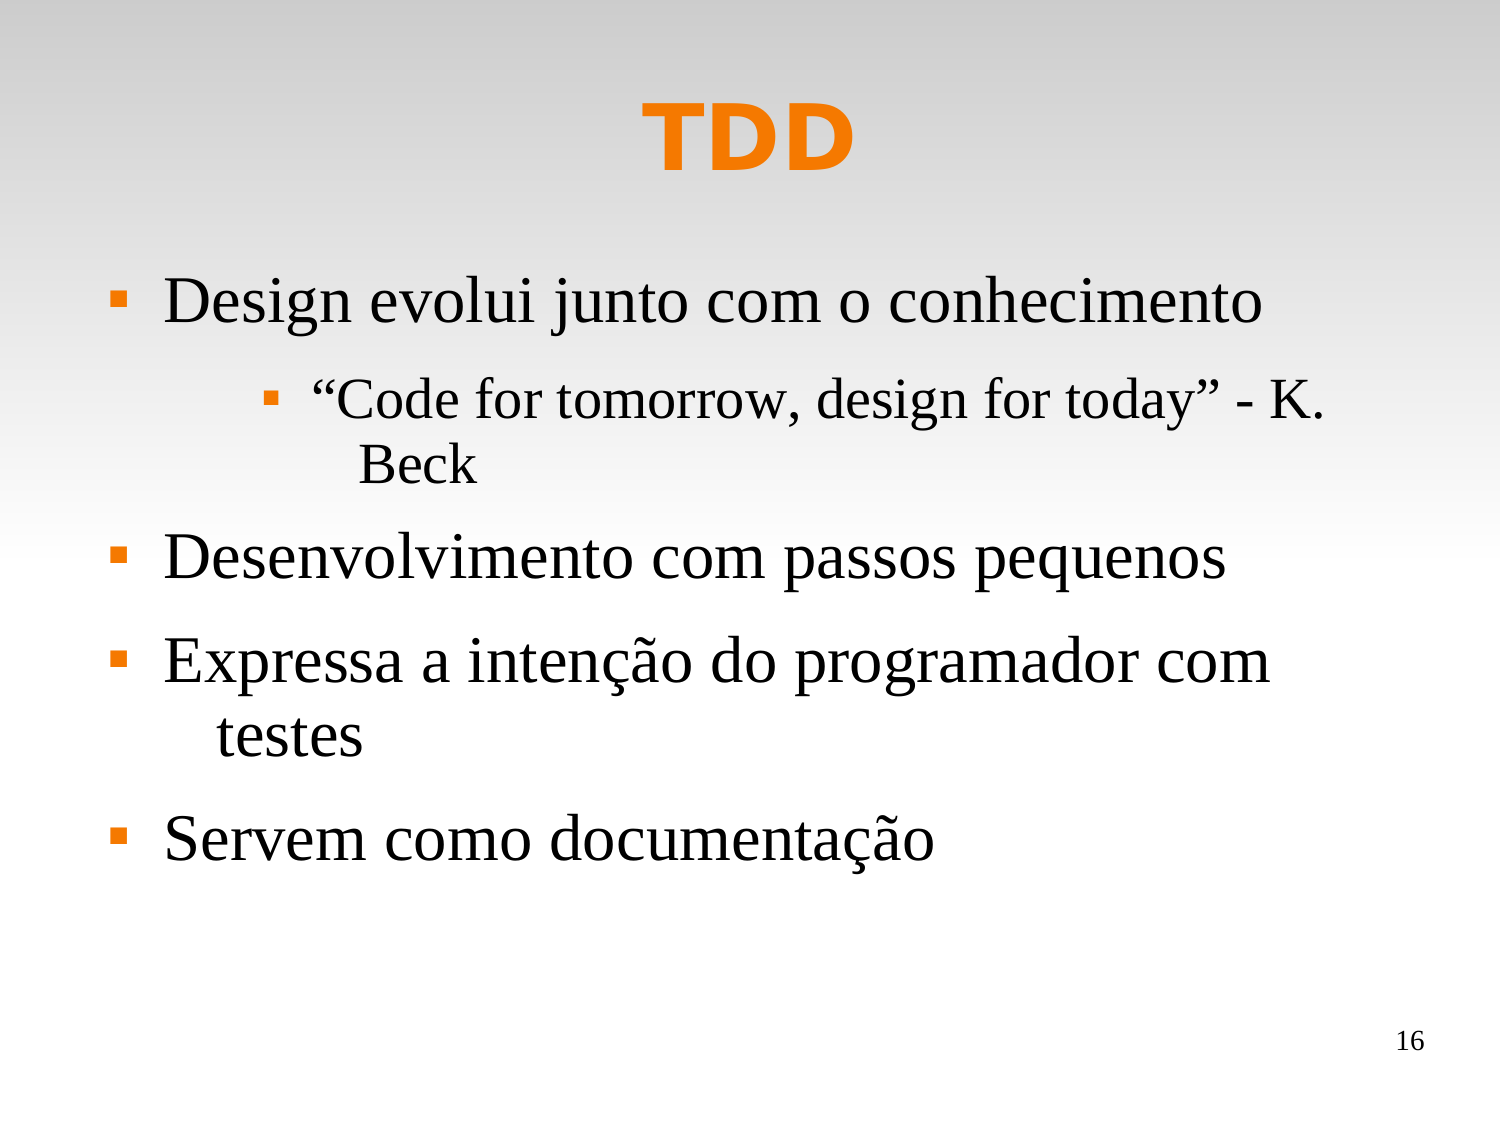

TDD
# Design evolui junto com o conhecimento
“Code for tomorrow, design for today” - K. Beck
Desenvolvimento com passos pequenos
Expressa a intenção do programador com testes
Servem como documentação
16